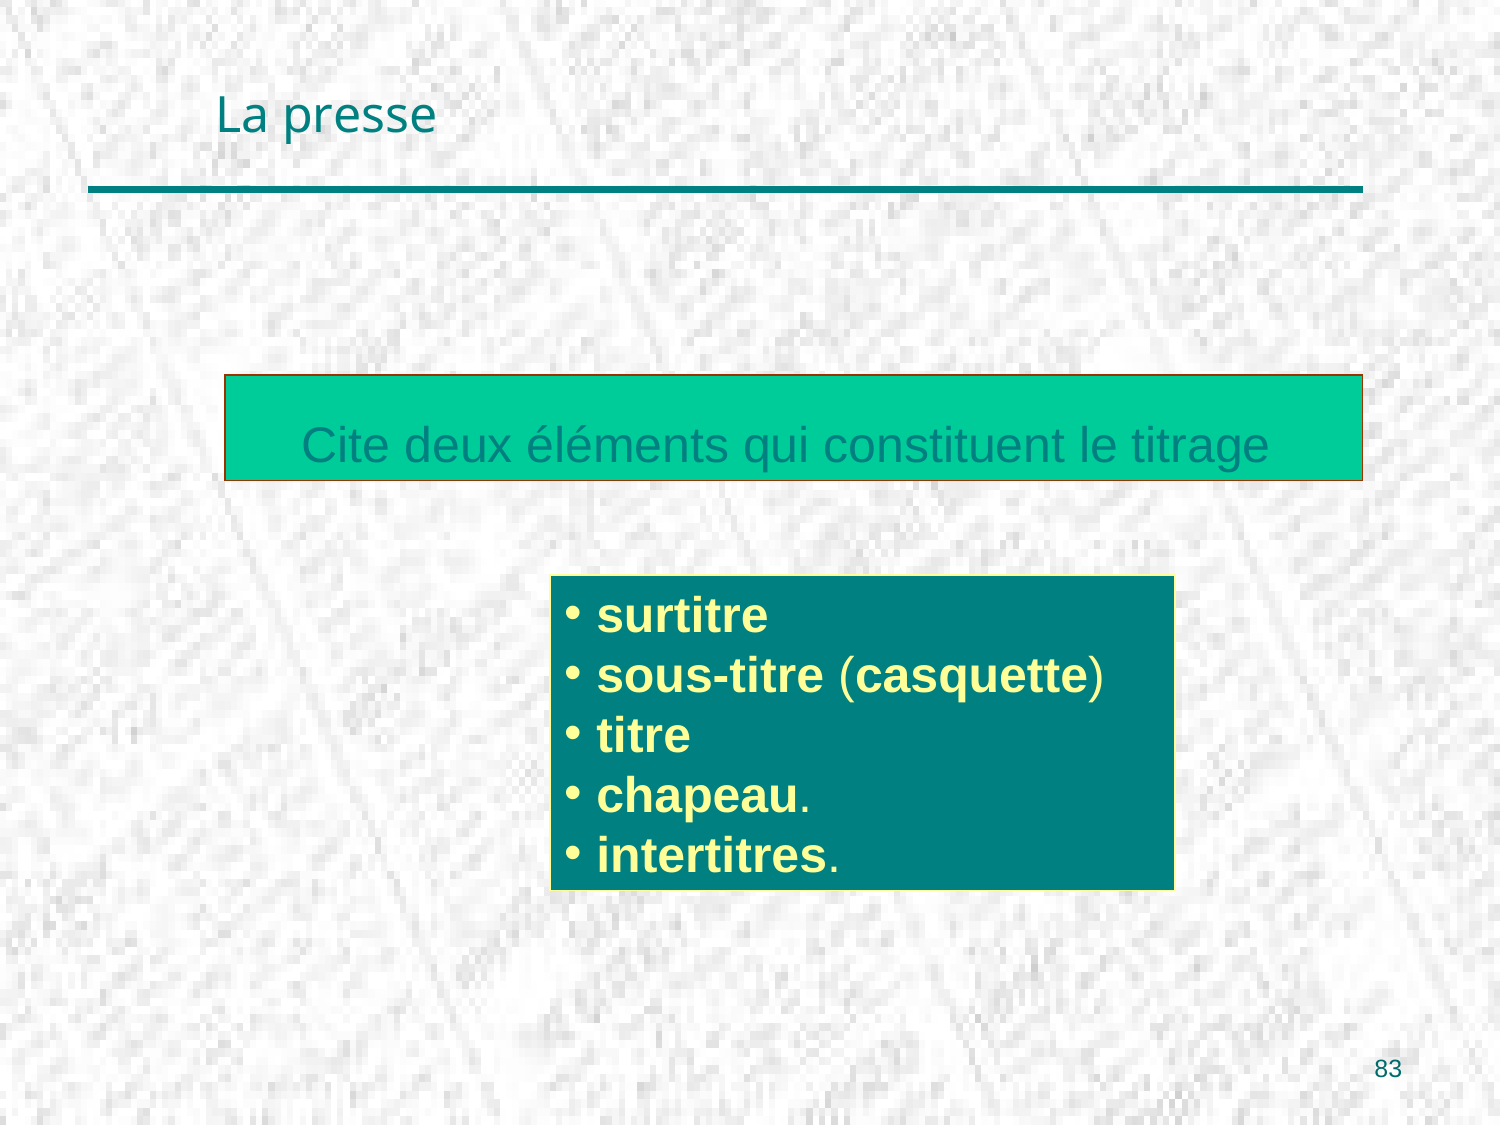

La presse
Cite deux éléments qui constituent le titrage
 surtitre
 sous-titre (casquette)
 titre
 chapeau.
 intertitres.
83